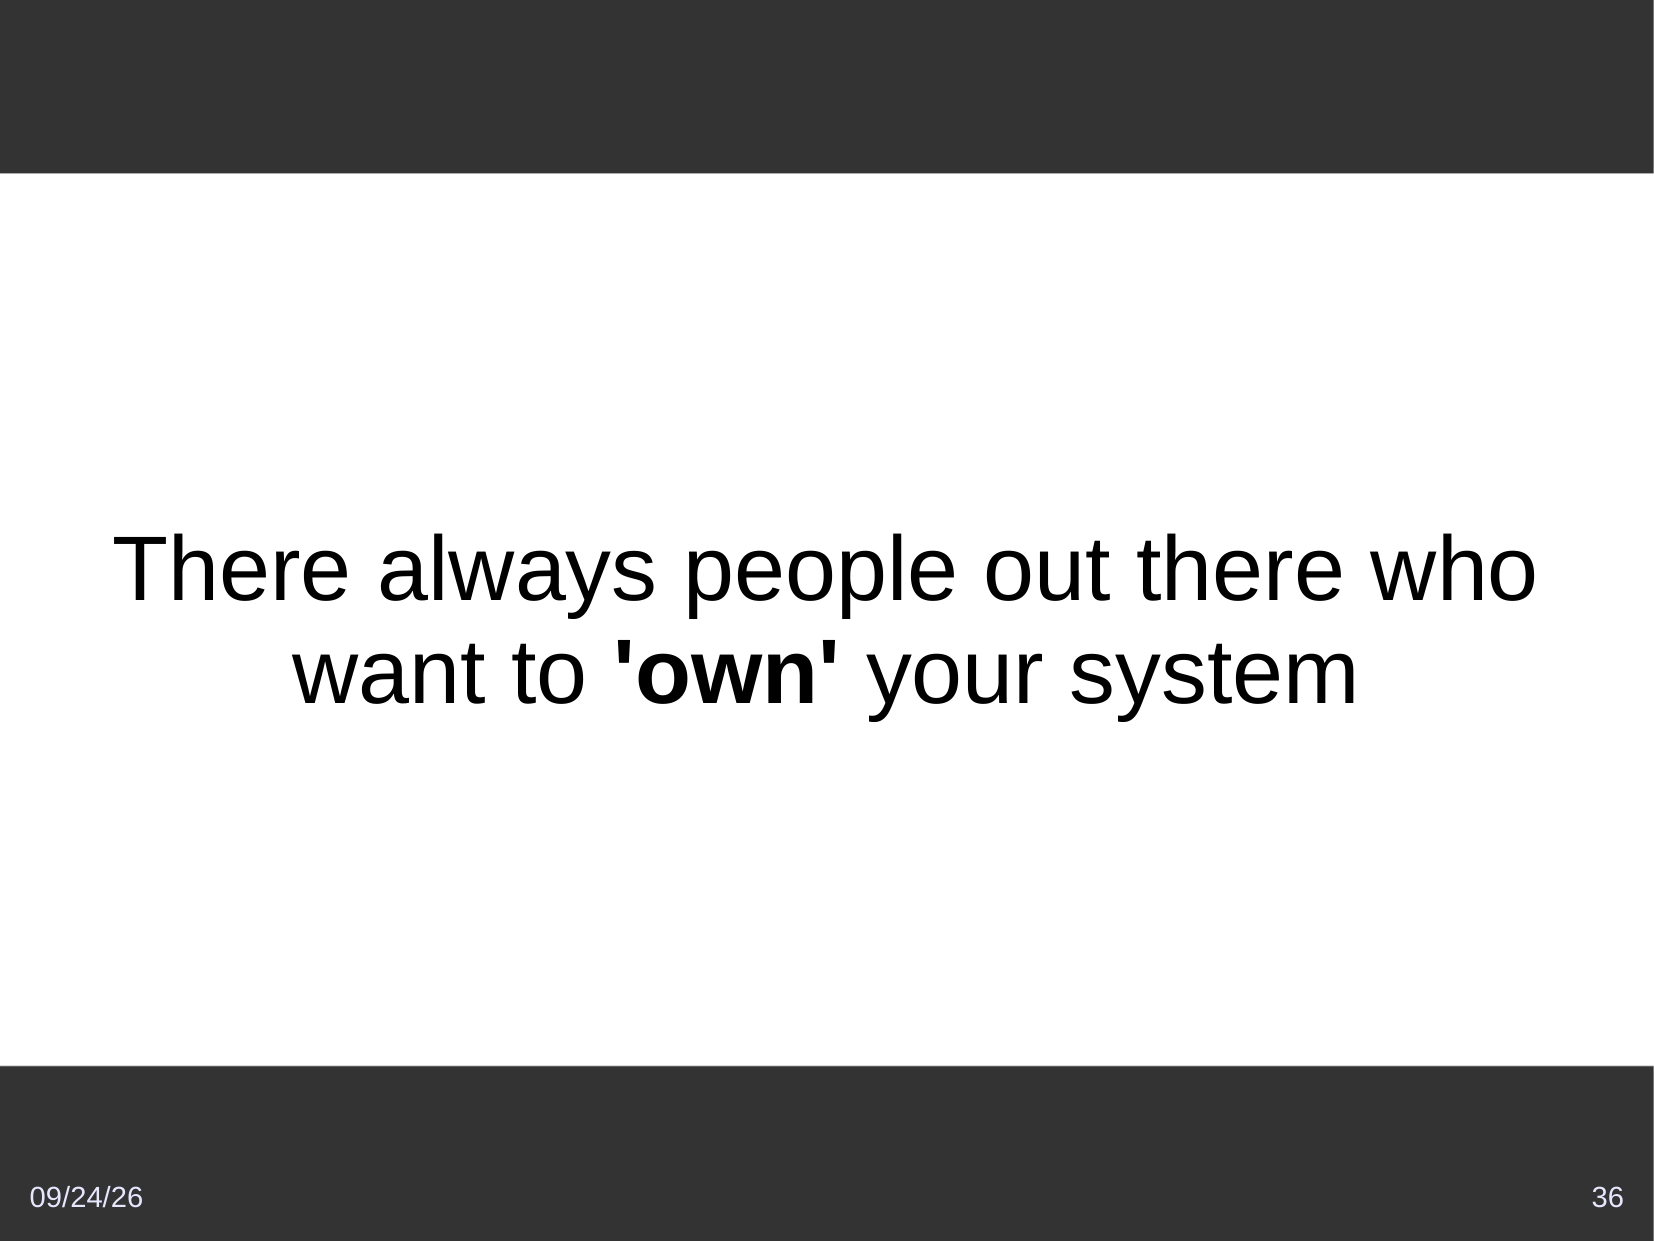

#
There always people out there who want to 'own' your system
36